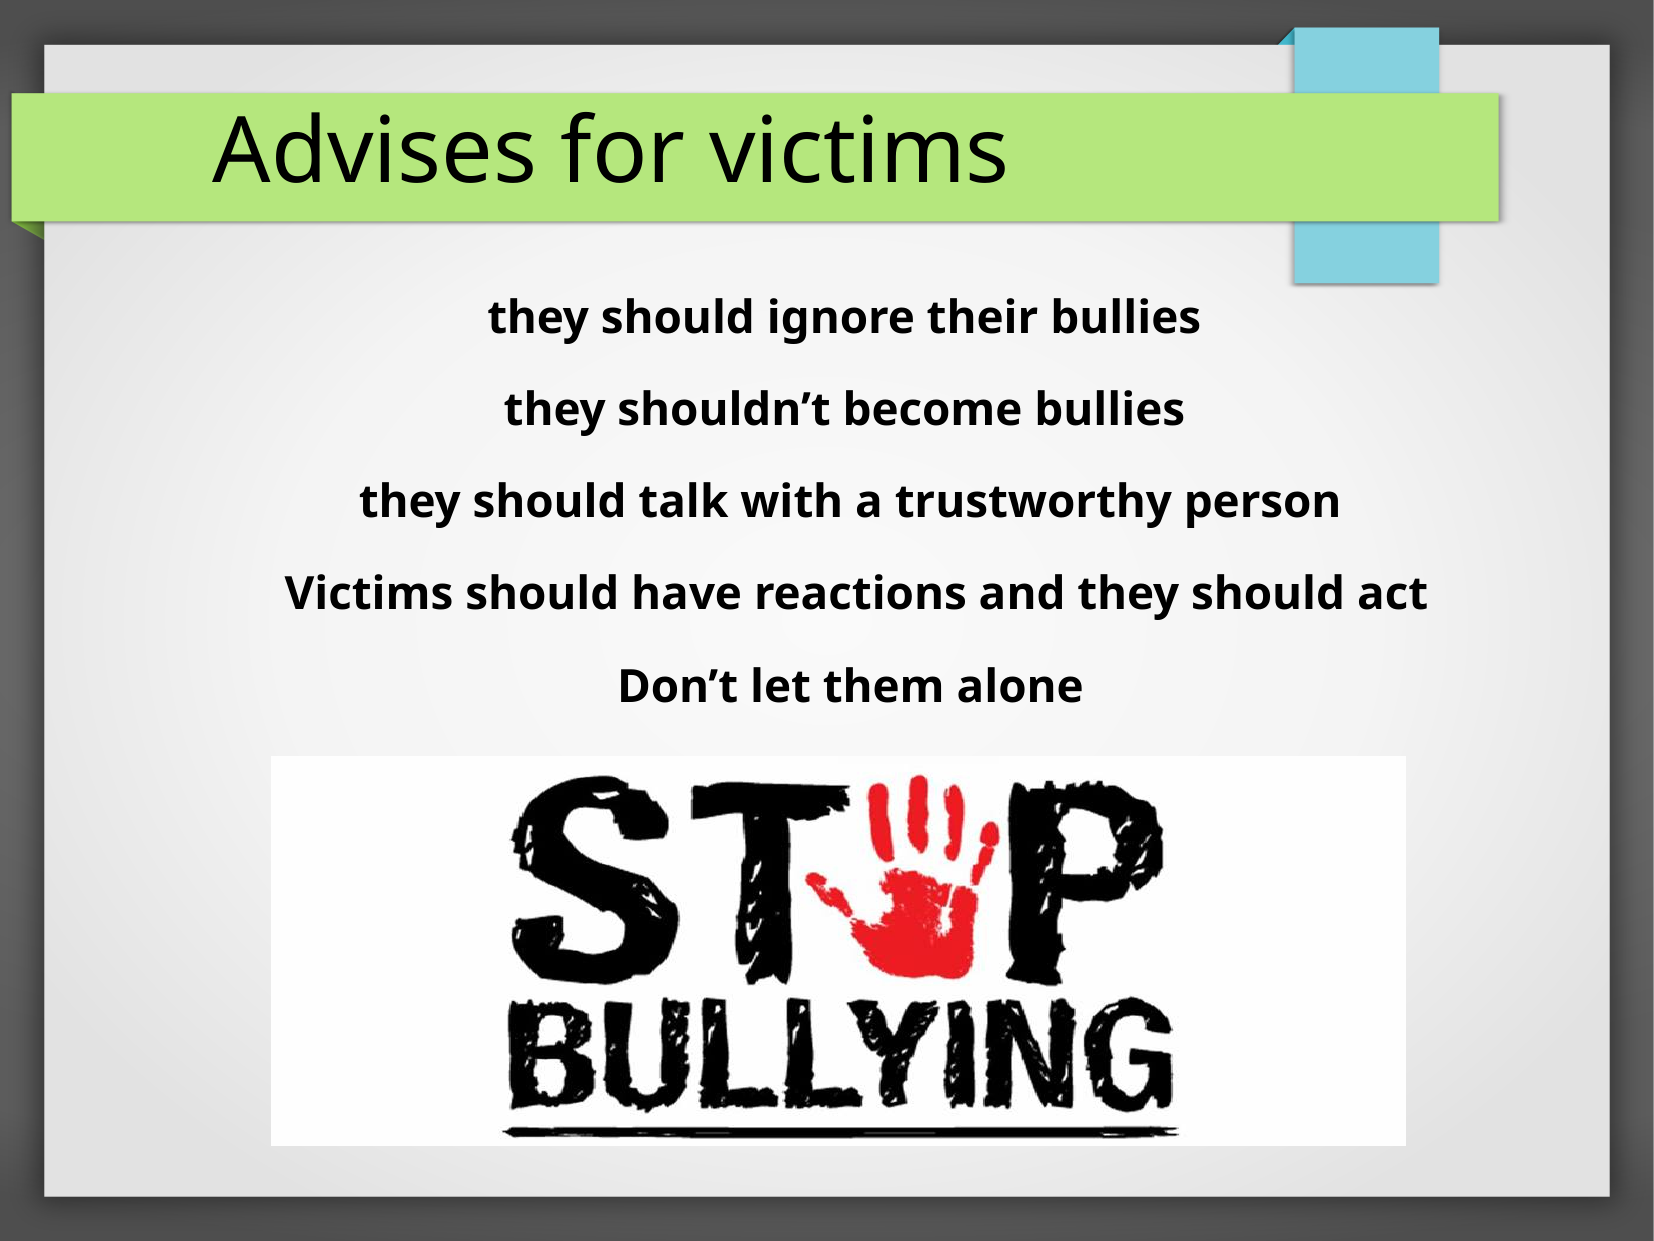

# Advises for victims
they should ignore their bullies
they shouldn’t become bullies
they should talk with a trustworthy person
 Victims should have reactions and they should act
Don’t let them alone